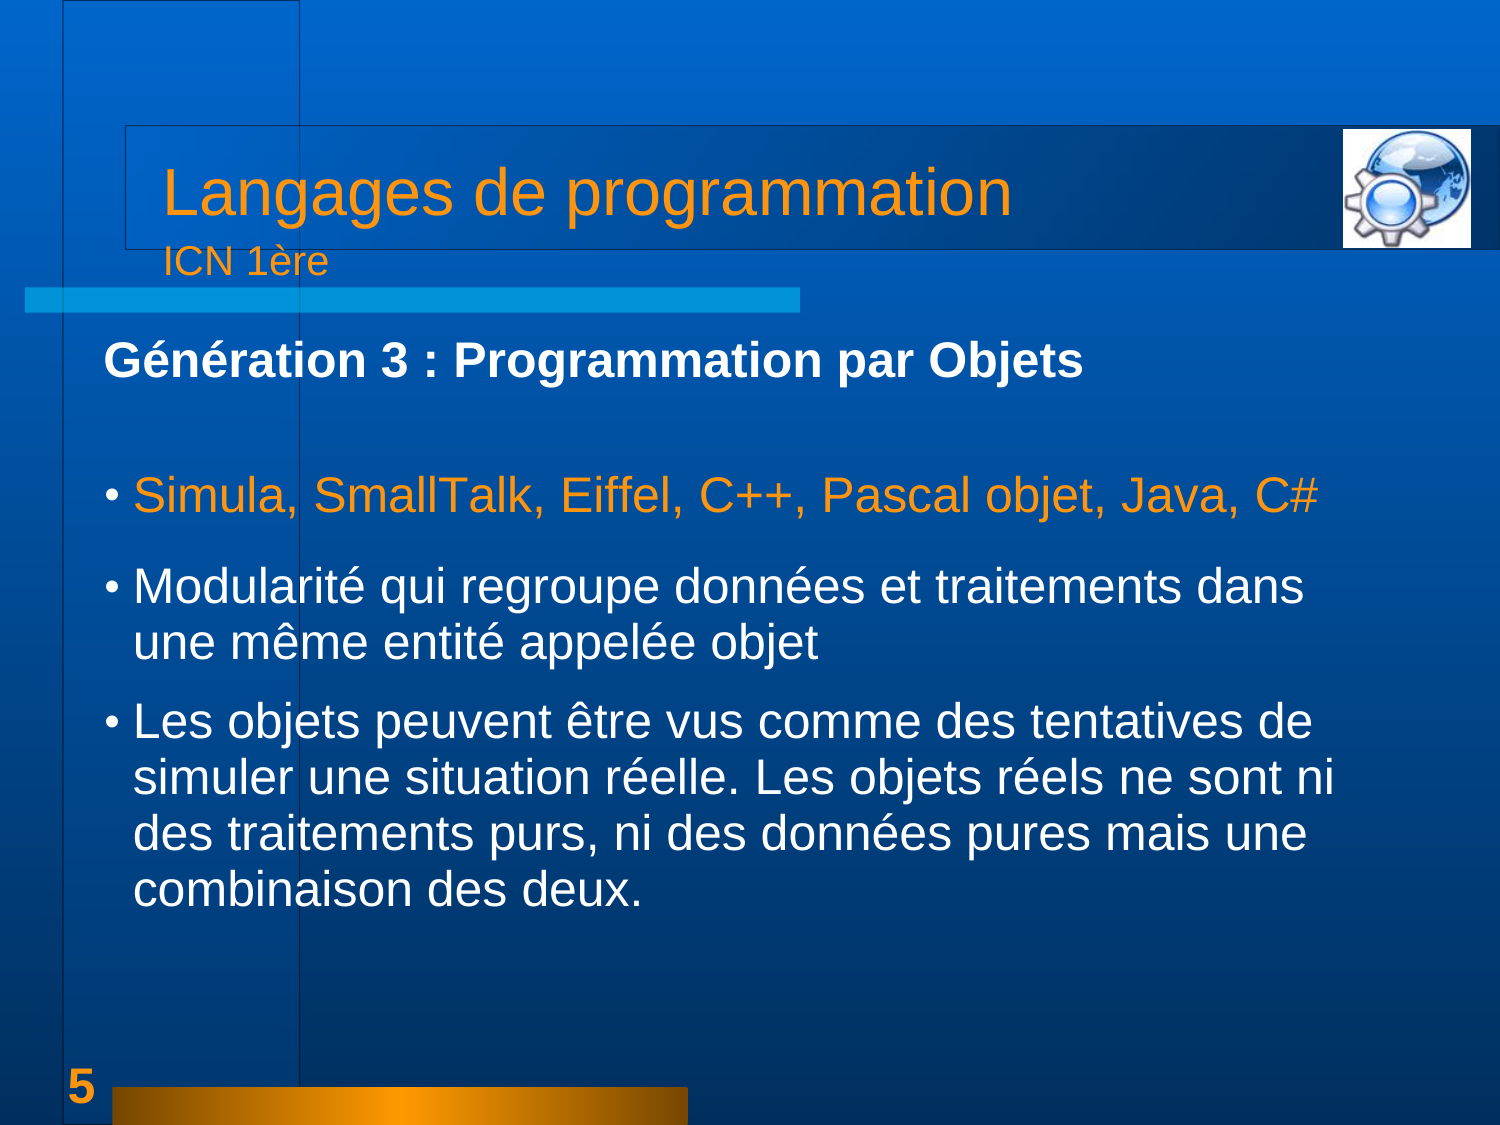

Génération 3 : Programmation par Objets
Simula, SmallTalk, Eiffel, C++, Pascal objet, Java, C#
Modularité qui regroupe données et traitements dans une même entité appelée objet
Les objets peuvent être vus comme des tentatives de simuler une situation réelle. Les objets réels ne sont ni des traitements purs, ni des données pures mais une combinaison des deux.